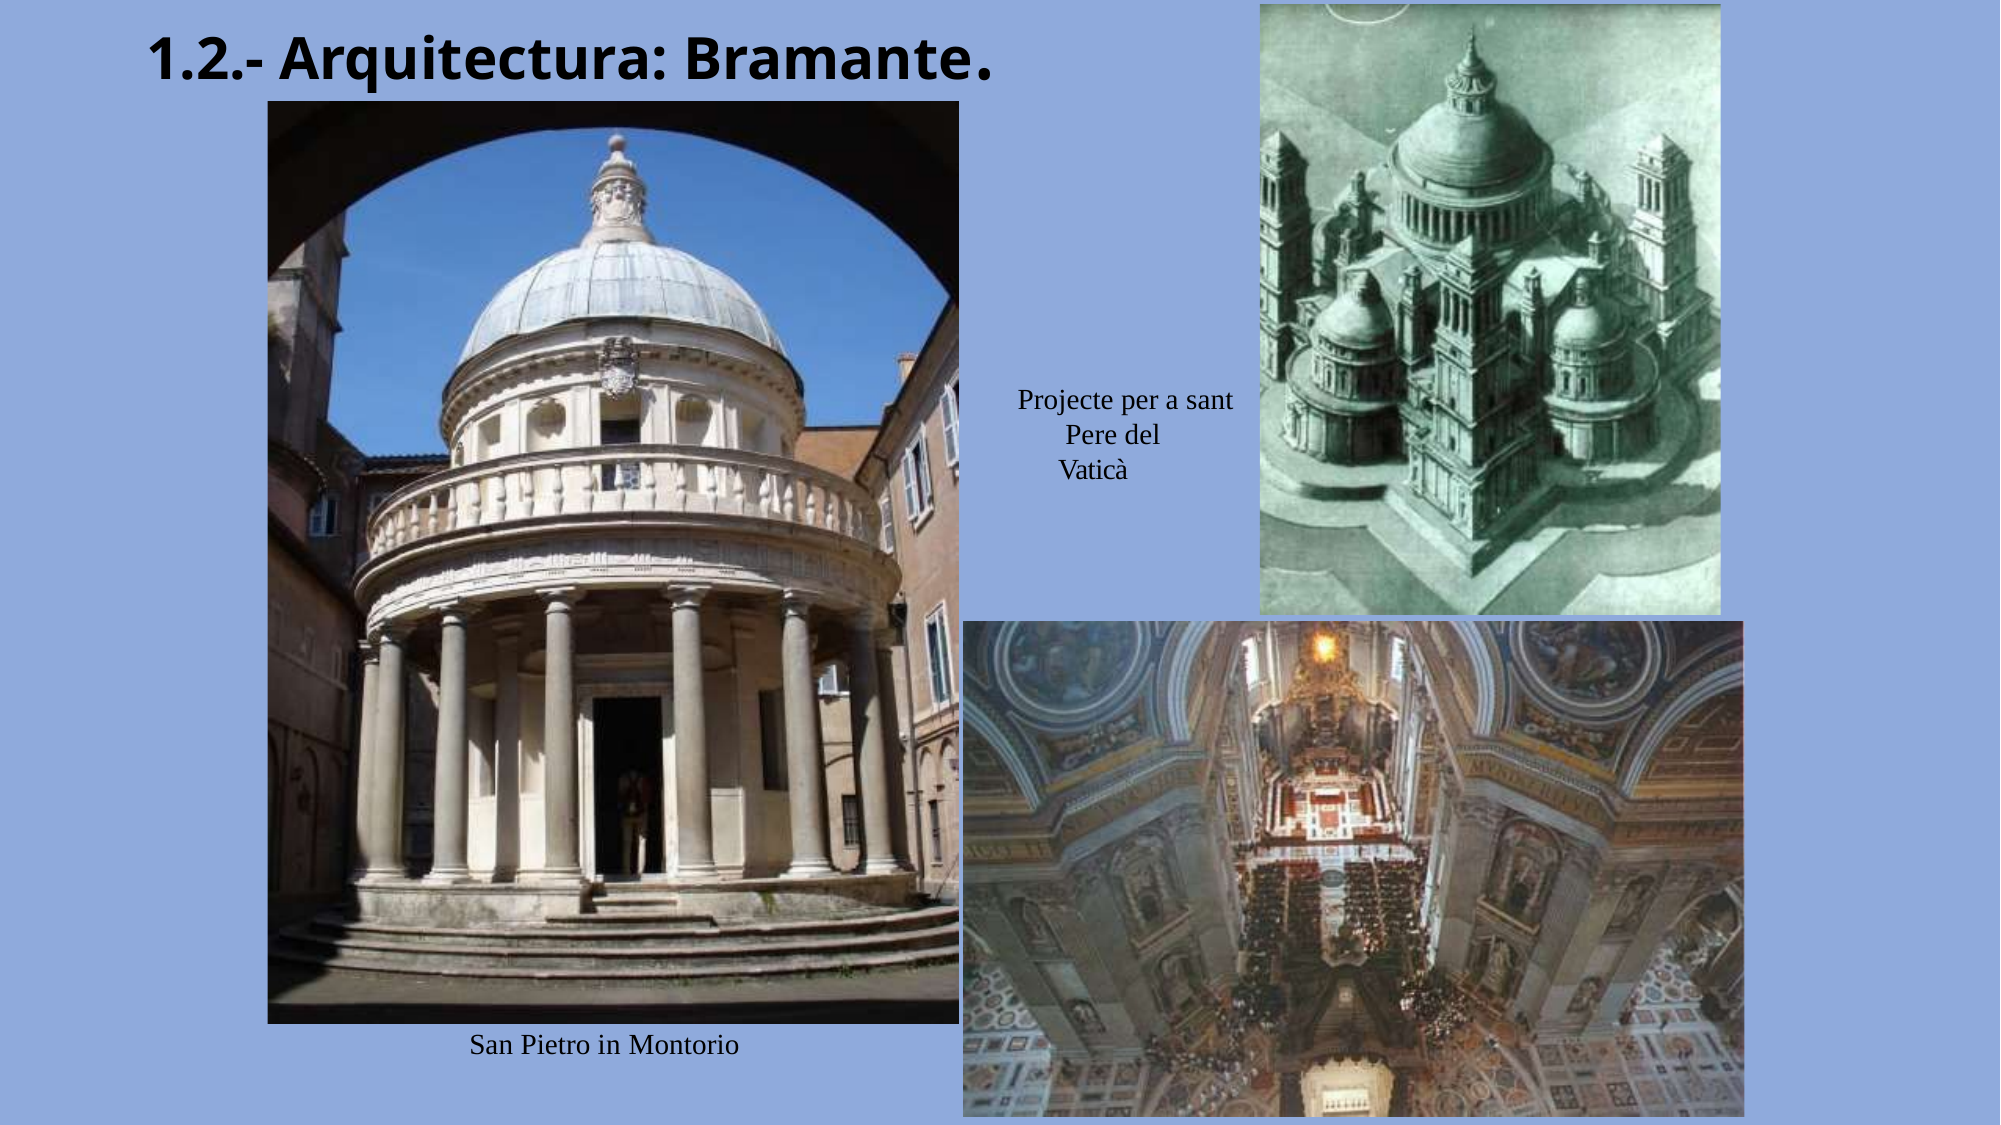

# 1.2.- Arquitectura: Bramante.
Projecte per a sant Pere del Vaticà
San Pietro in Montorio